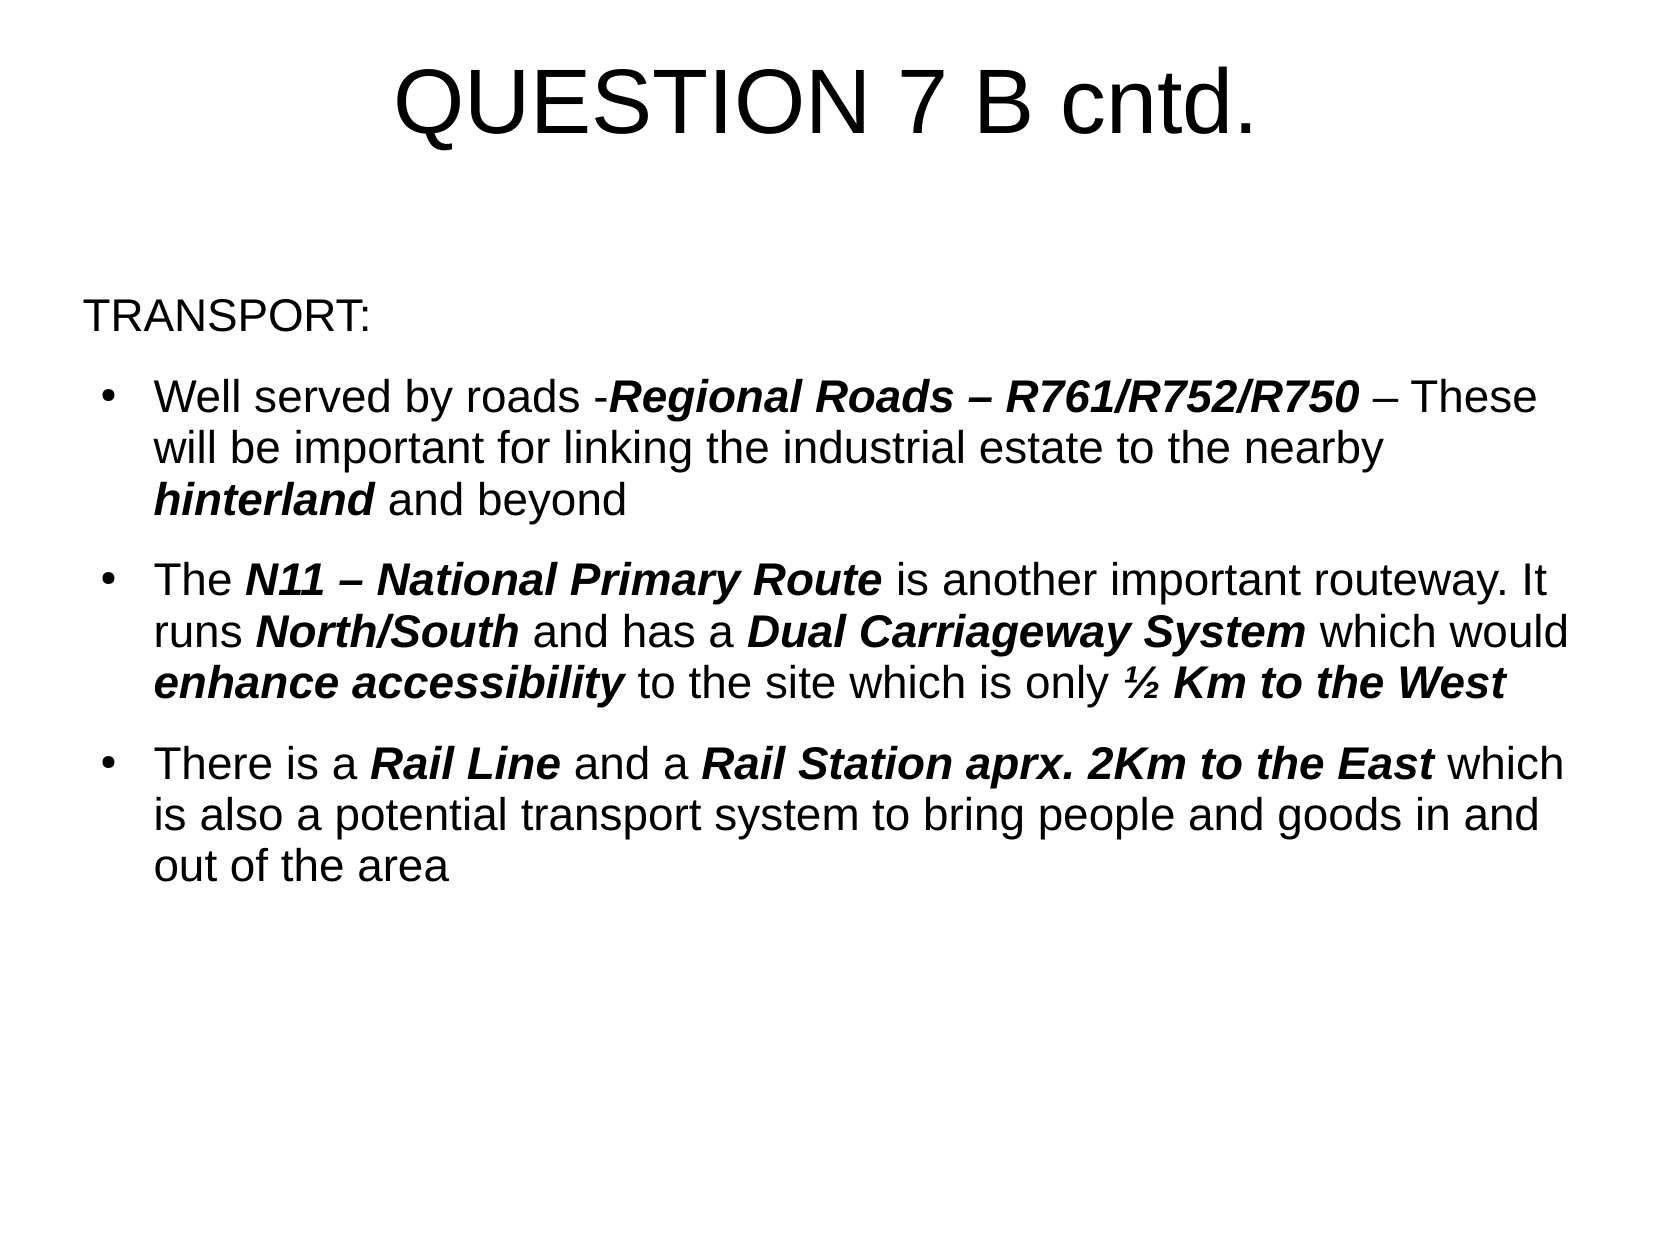

# QUESTION 7 B cntd.
TRANSPORT:
Well served by roads -Regional Roads – R761/R752/R750 – These will be important for linking the industrial estate to the nearby hinterland and beyond
The N11 – National Primary Route is another important routeway. It runs North/South and has a Dual Carriageway System which would enhance accessibility to the site which is only ½ Km to the West
There is a Rail Line and a Rail Station aprx. 2Km to the East which is also a potential transport system to bring people and goods in and out of the area